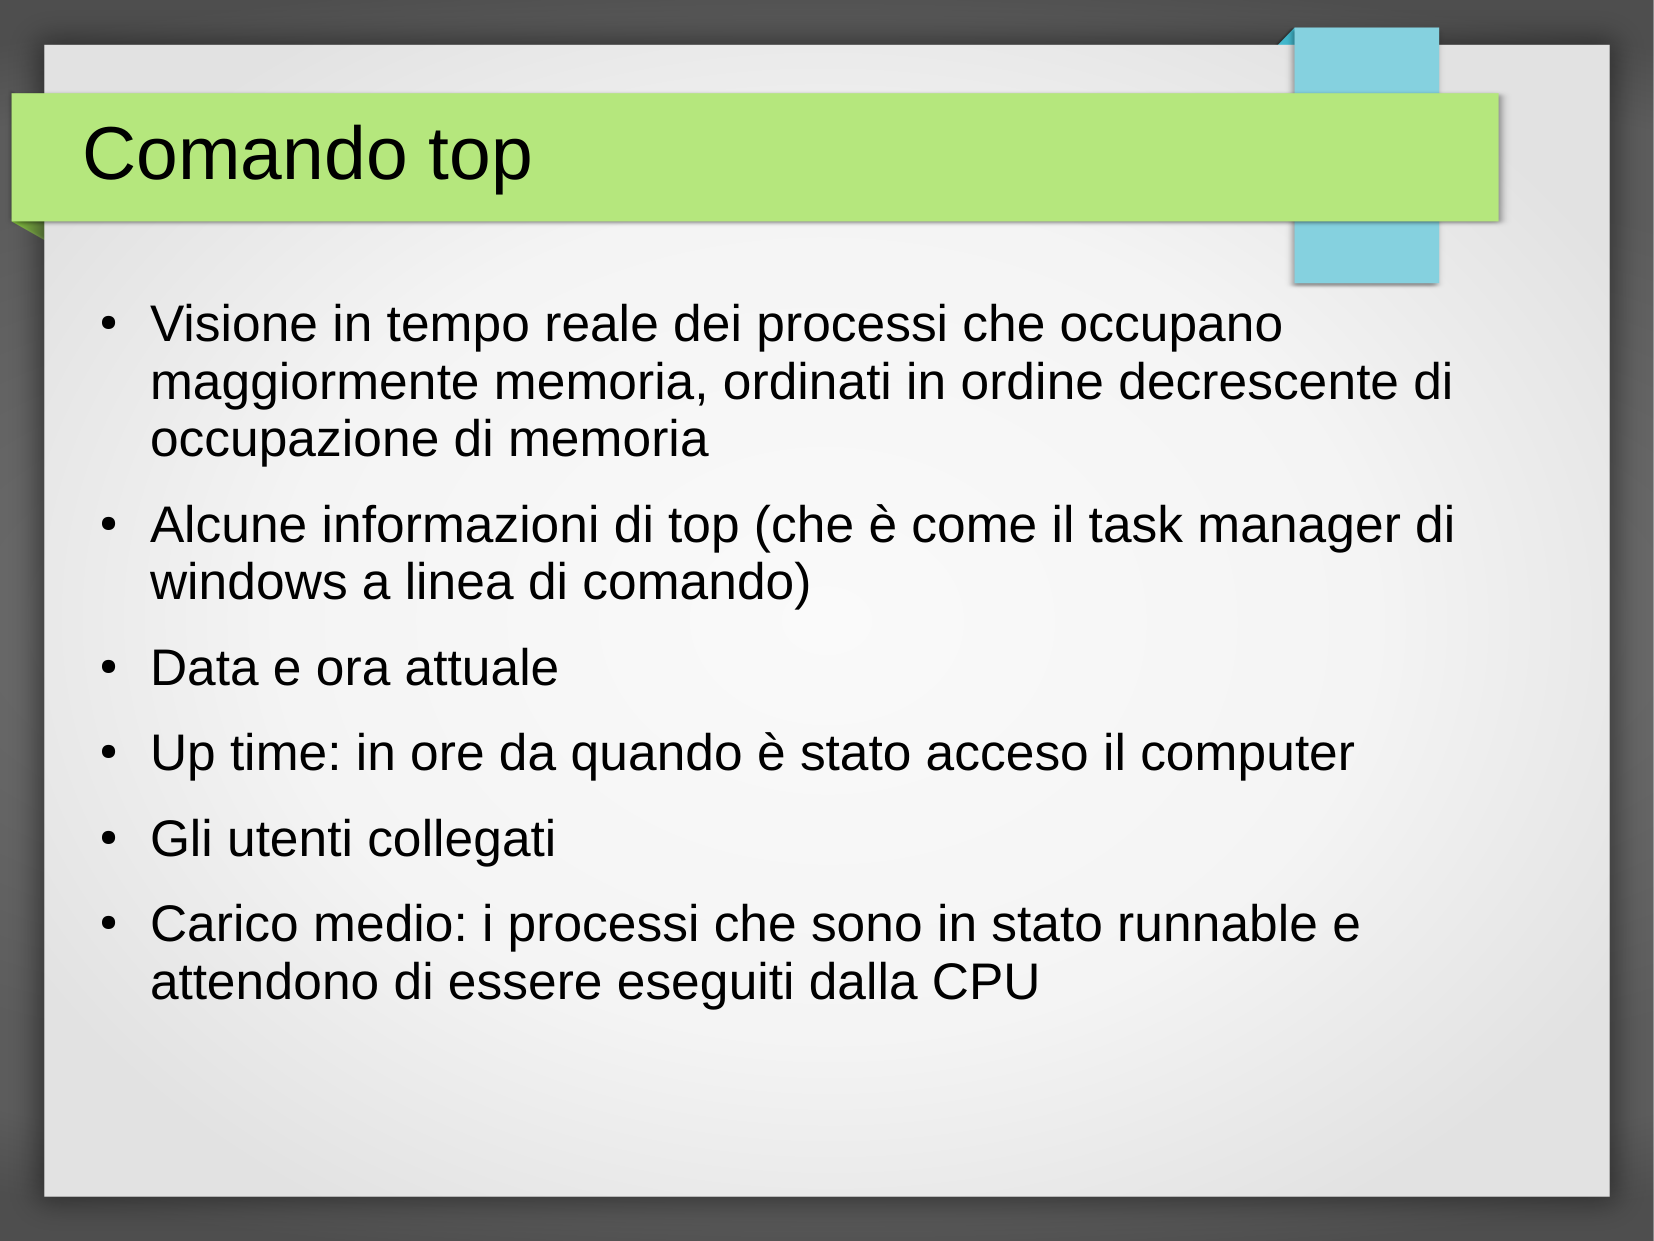

# Comando top
Visione in tempo reale dei processi che occupano maggiormente memoria, ordinati in ordine decrescente di occupazione di memoria
Alcune informazioni di top (che è come il task manager di windows a linea di comando)
Data e ora attuale
Up time: in ore da quando è stato acceso il computer
Gli utenti collegati
Carico medio: i processi che sono in stato runnable e attendono di essere eseguiti dalla CPU